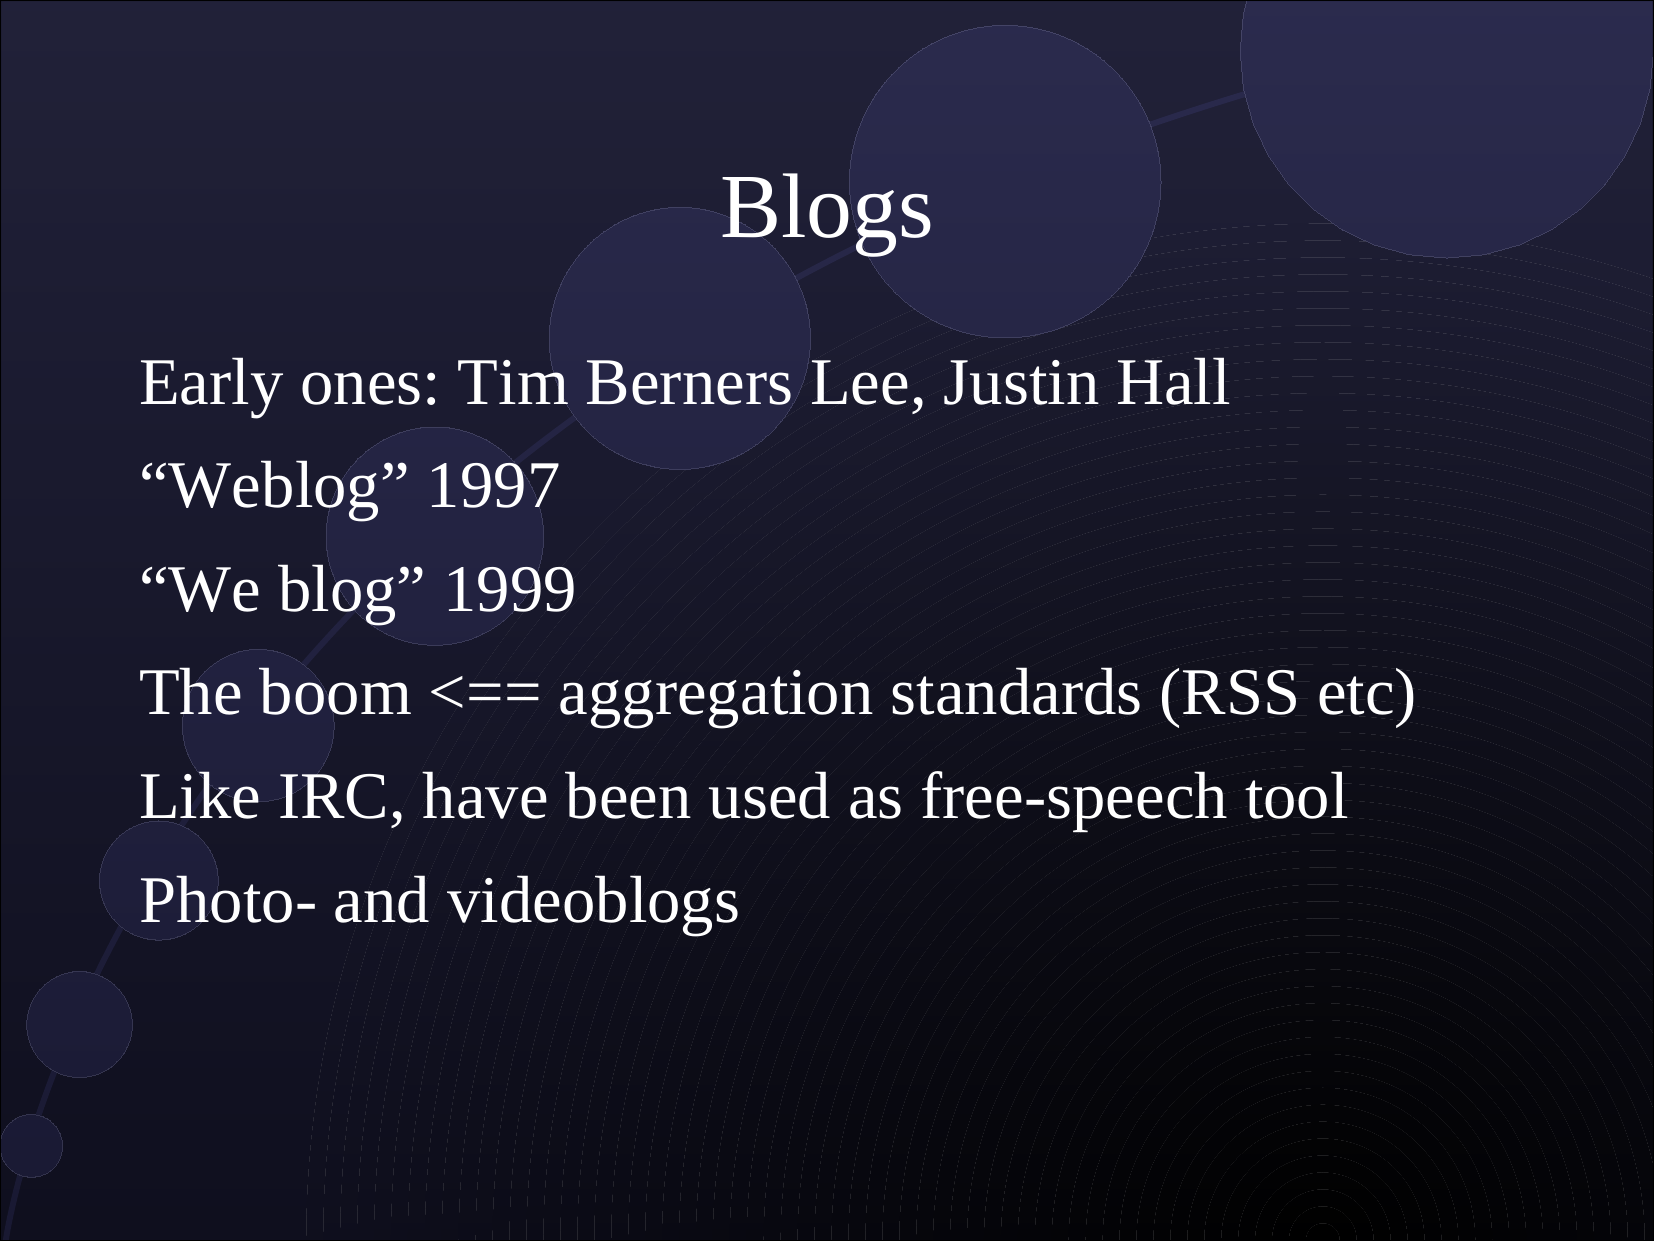

# Blogs
Early ones: Tim Berners Lee, Justin Hall
“Weblog” 1997
“We blog” 1999
The boom <== aggregation standards (RSS etc)
Like IRC, have been used as free-speech tool
Photo- and videoblogs